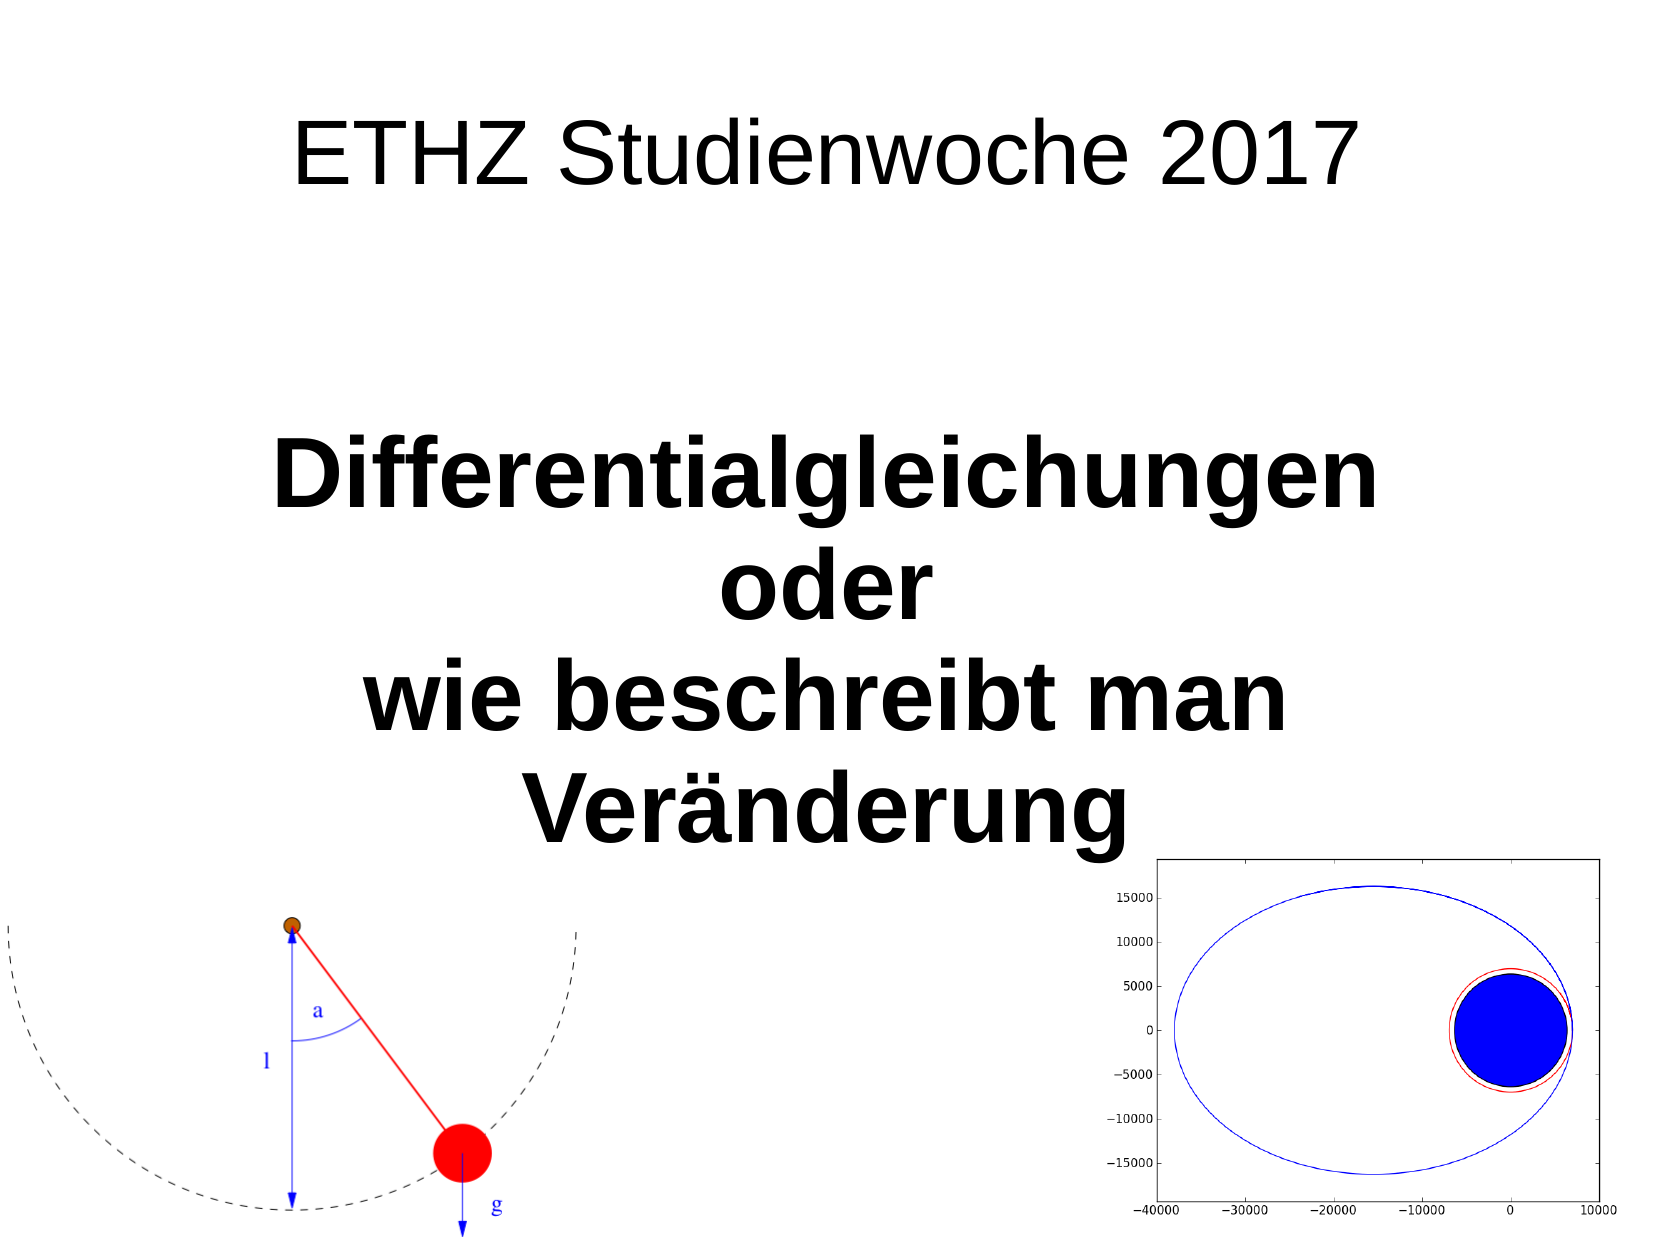

# ETHZ Studienwoche 2017
Differentialgleichungen
oder
wie beschreibt man
Veränderung